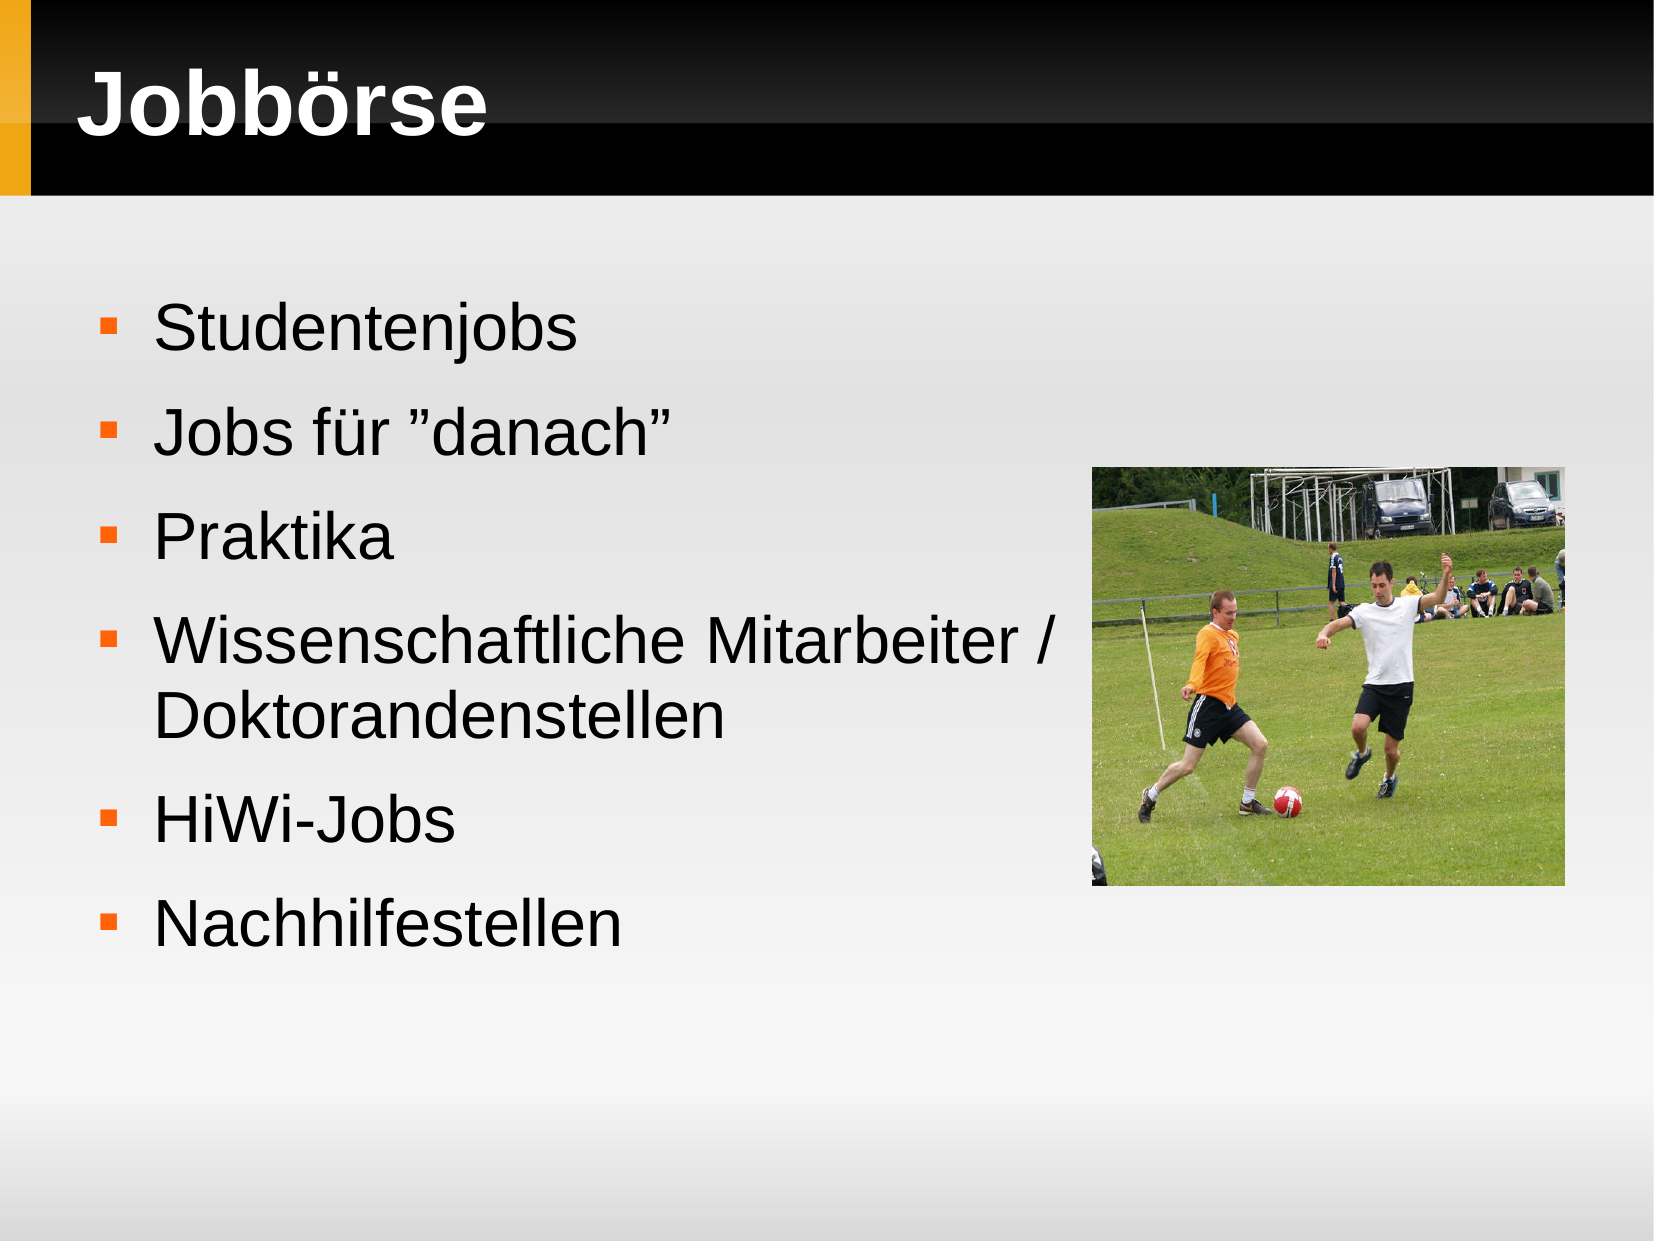

# Jobbörse
Studentenjobs
Jobs für ”danach”
Praktika
Wissenschaftliche Mitarbeiter / Doktorandenstellen
HiWi-Jobs
Nachhilfestellen